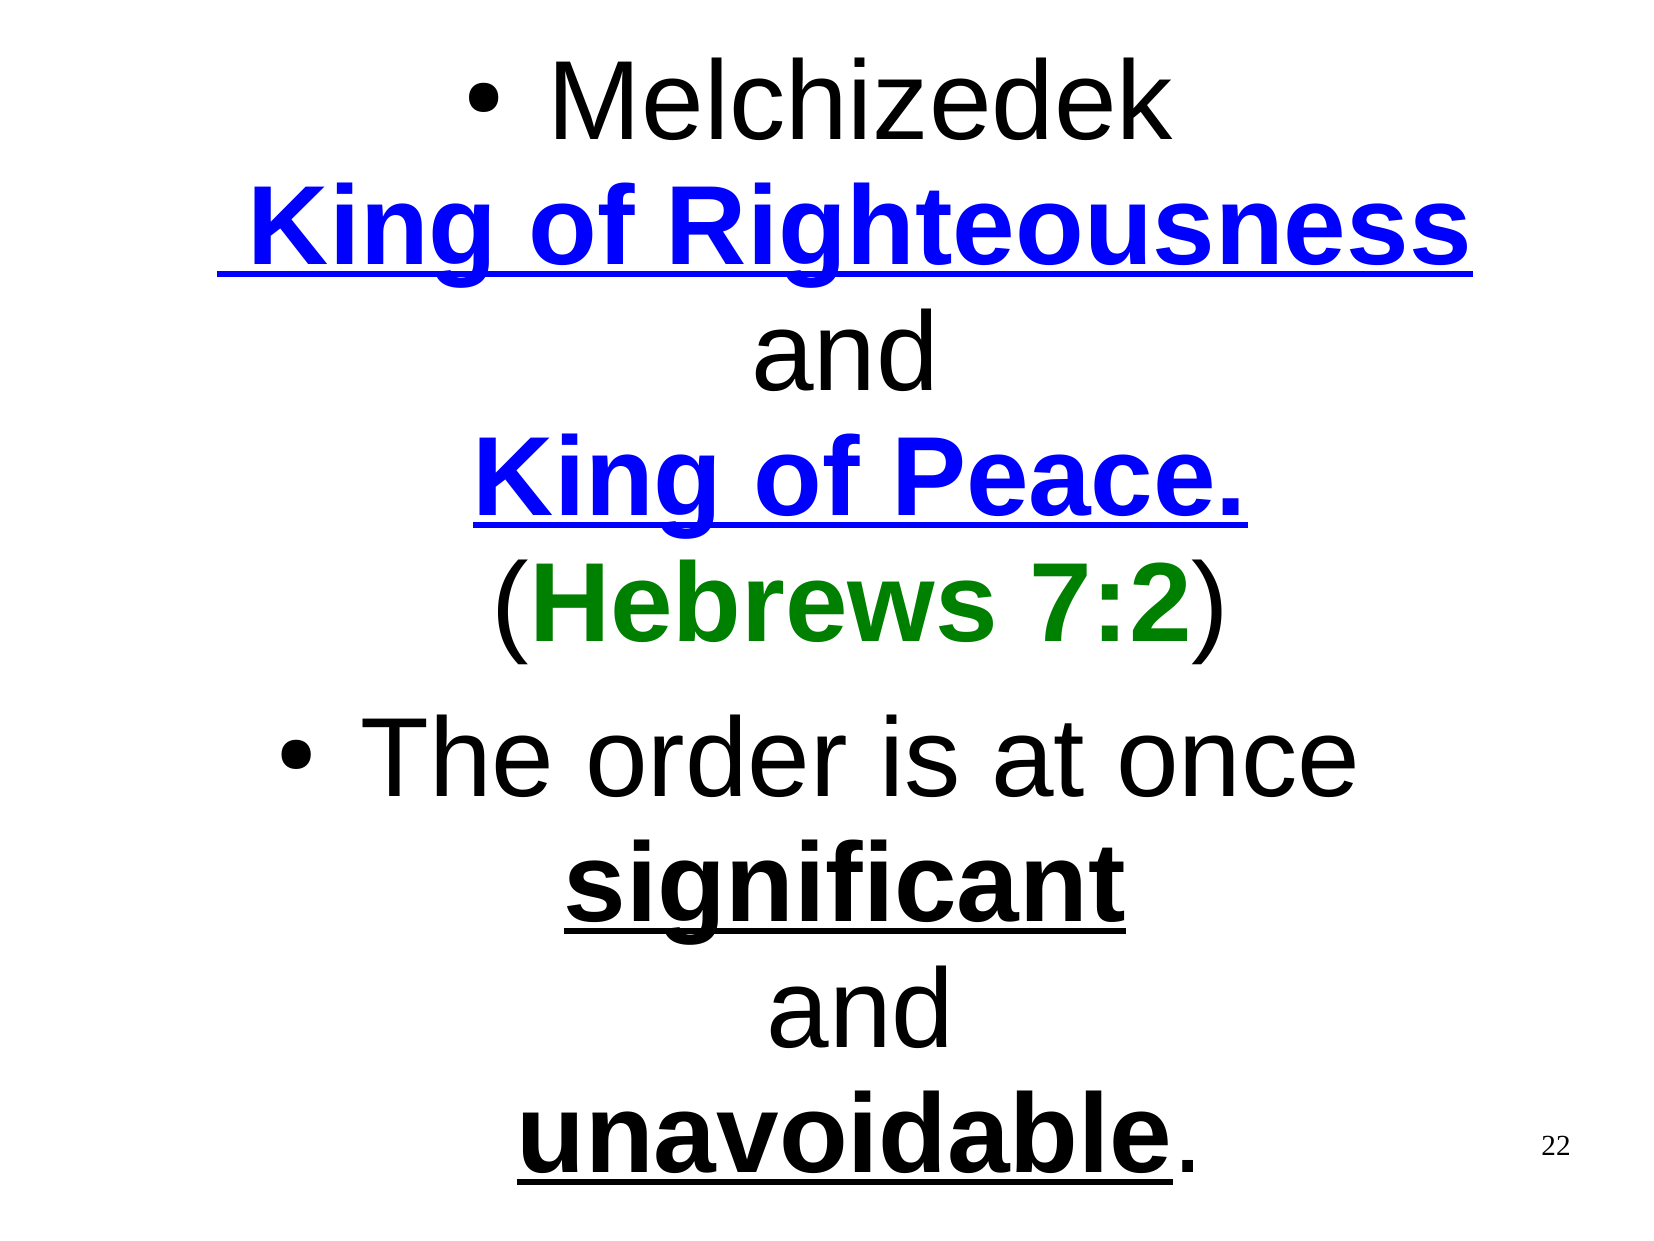

# Melchizedek King of Righteousness and King of Peace. (Hebrews 7:2)
 The order is at once
significant
and
unavoidable.
22